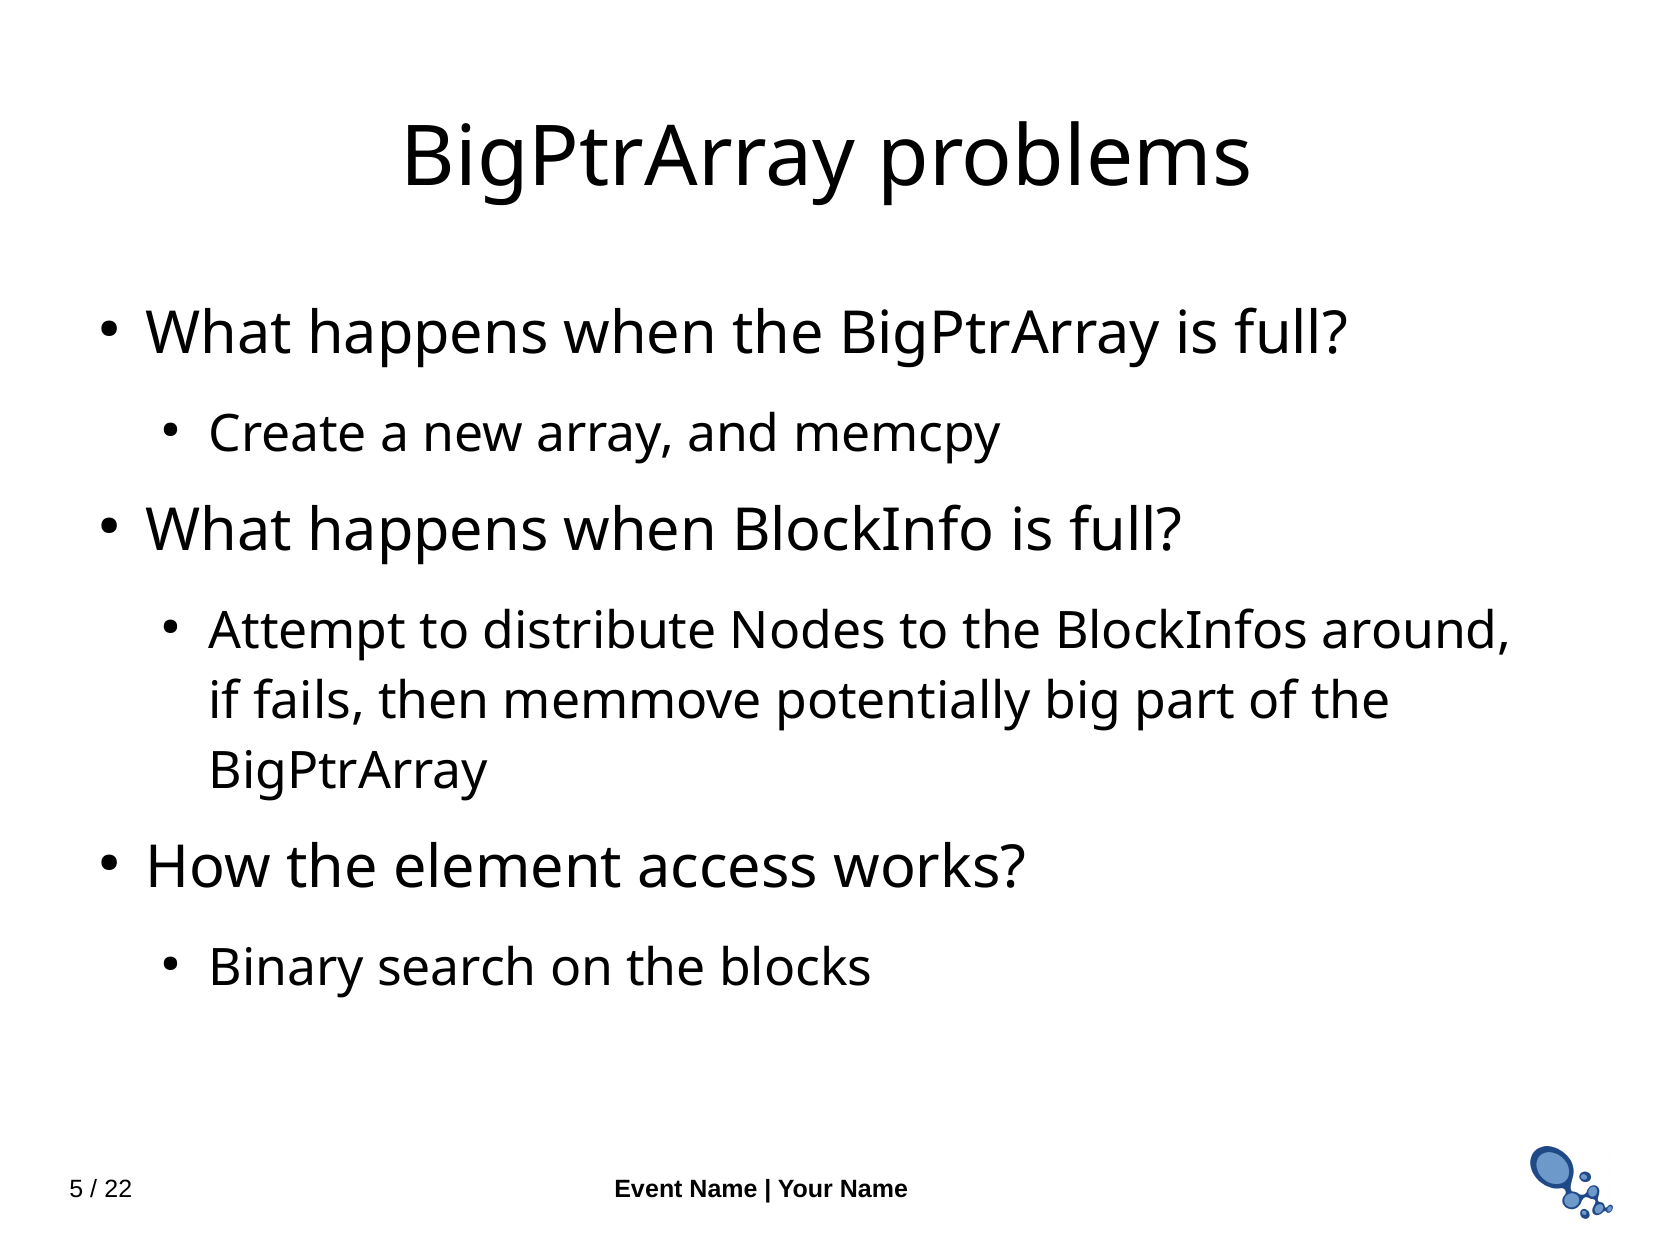

# BigPtrArray problems
What happens when the BigPtrArray is full?
Create a new array, and memcpy
What happens when BlockInfo is full?
Attempt to distribute Nodes to the BlockInfos around, if fails, then memmove potentially big part of the BigPtrArray
How the element access works?
Binary search on the blocks